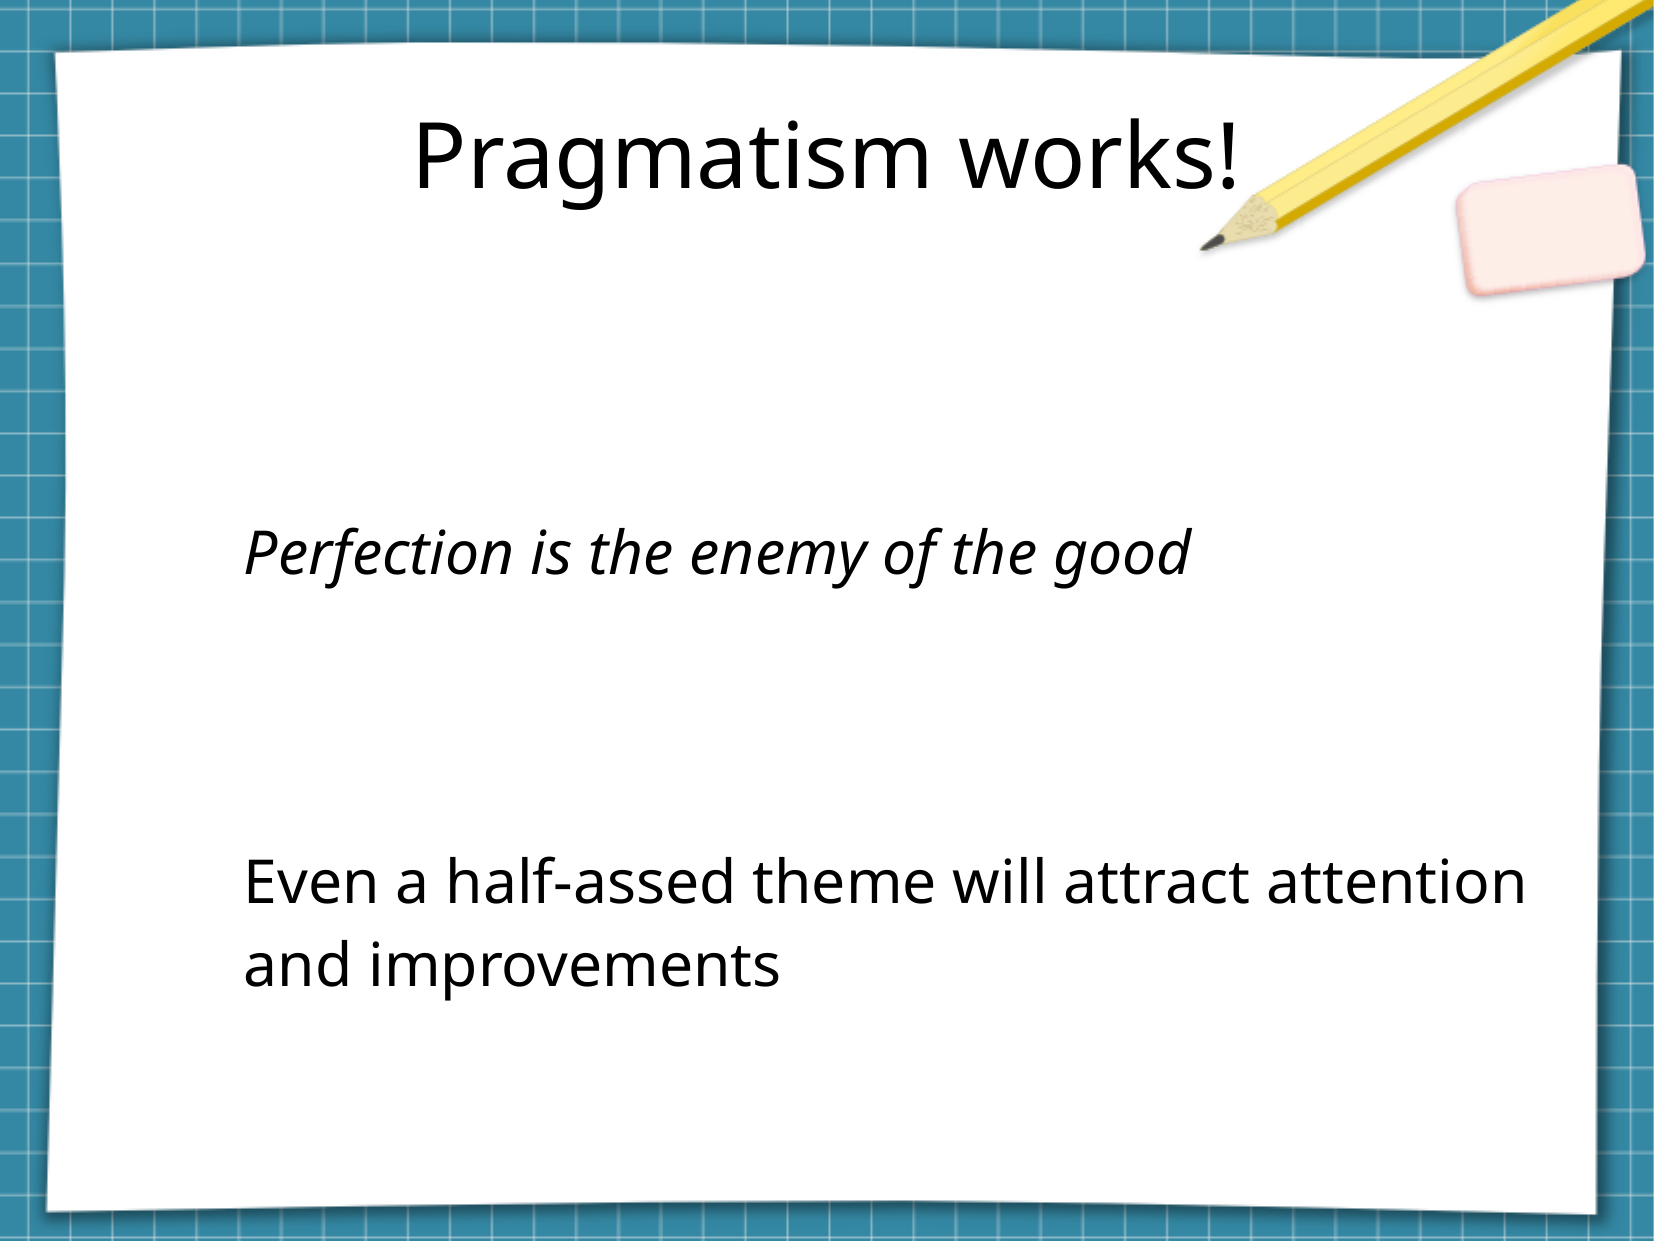

# Pragmatism works!
Perfection is the enemy of the good
Even a half-assed theme will attract attention and improvements